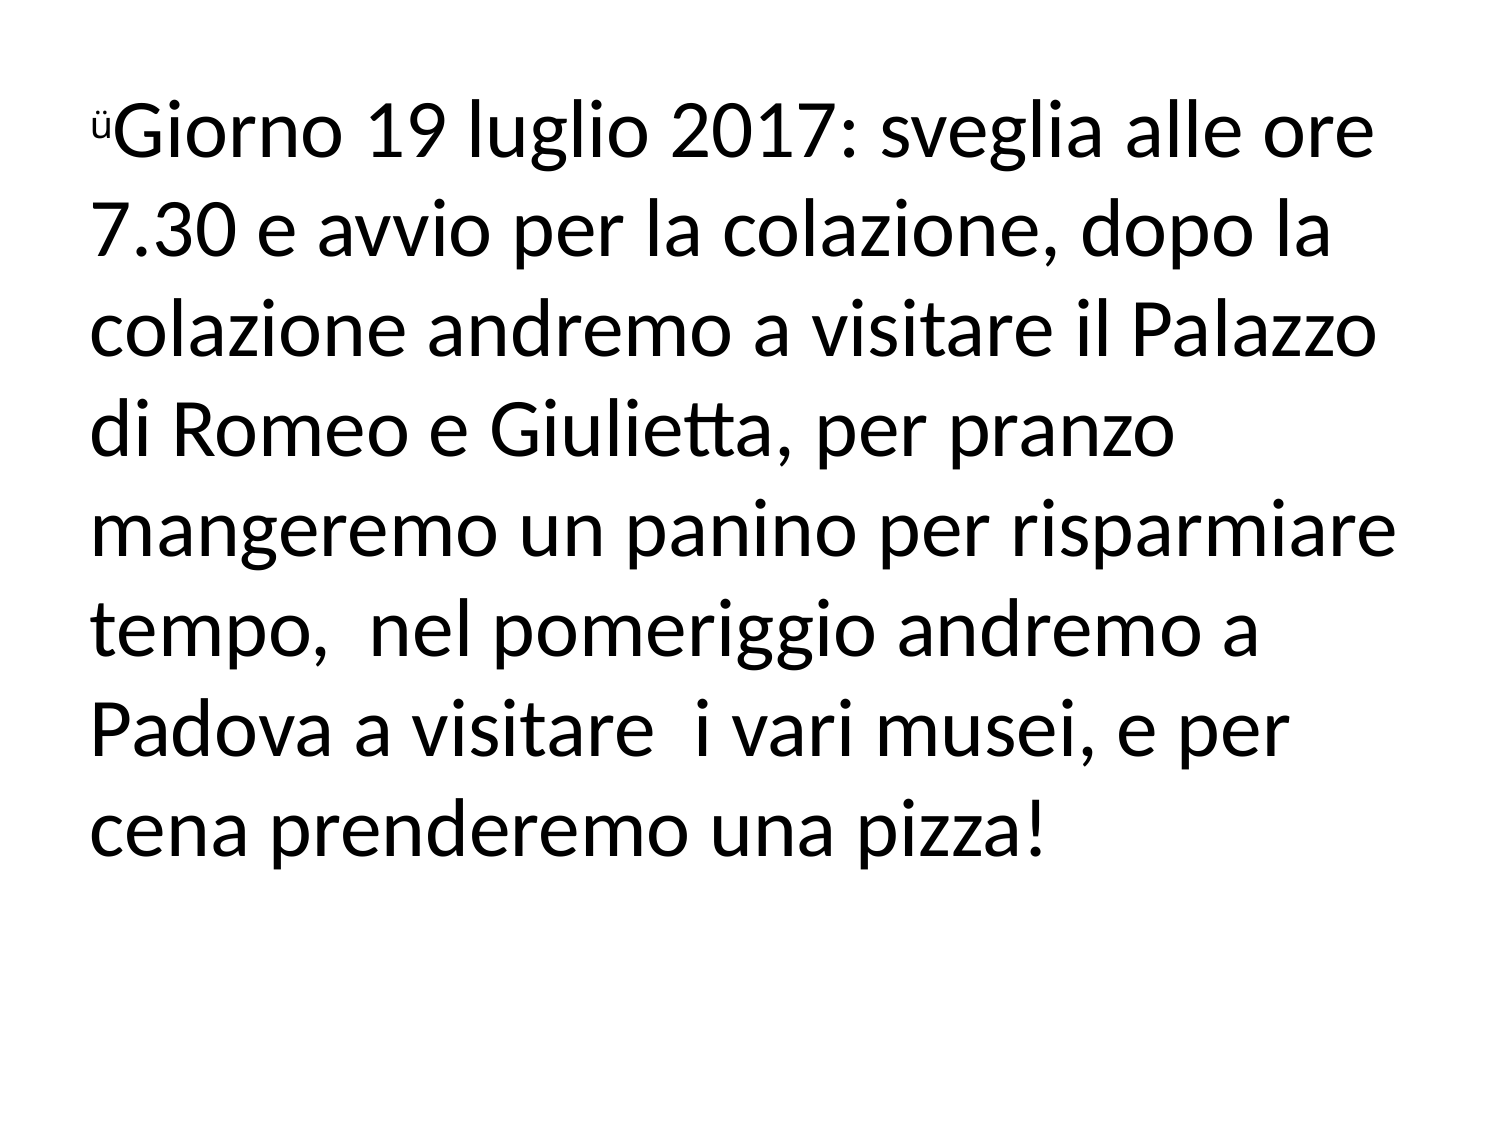

#
Giorno 19 luglio 2017: sveglia alle ore 7.30 e avvio per la colazione, dopo la colazione andremo a visitare il Palazzo di Romeo e Giulietta, per pranzo mangeremo un panino per risparmiare tempo, nel pomeriggio andremo a Padova a visitare i vari musei, e per cena prenderemo una pizza!